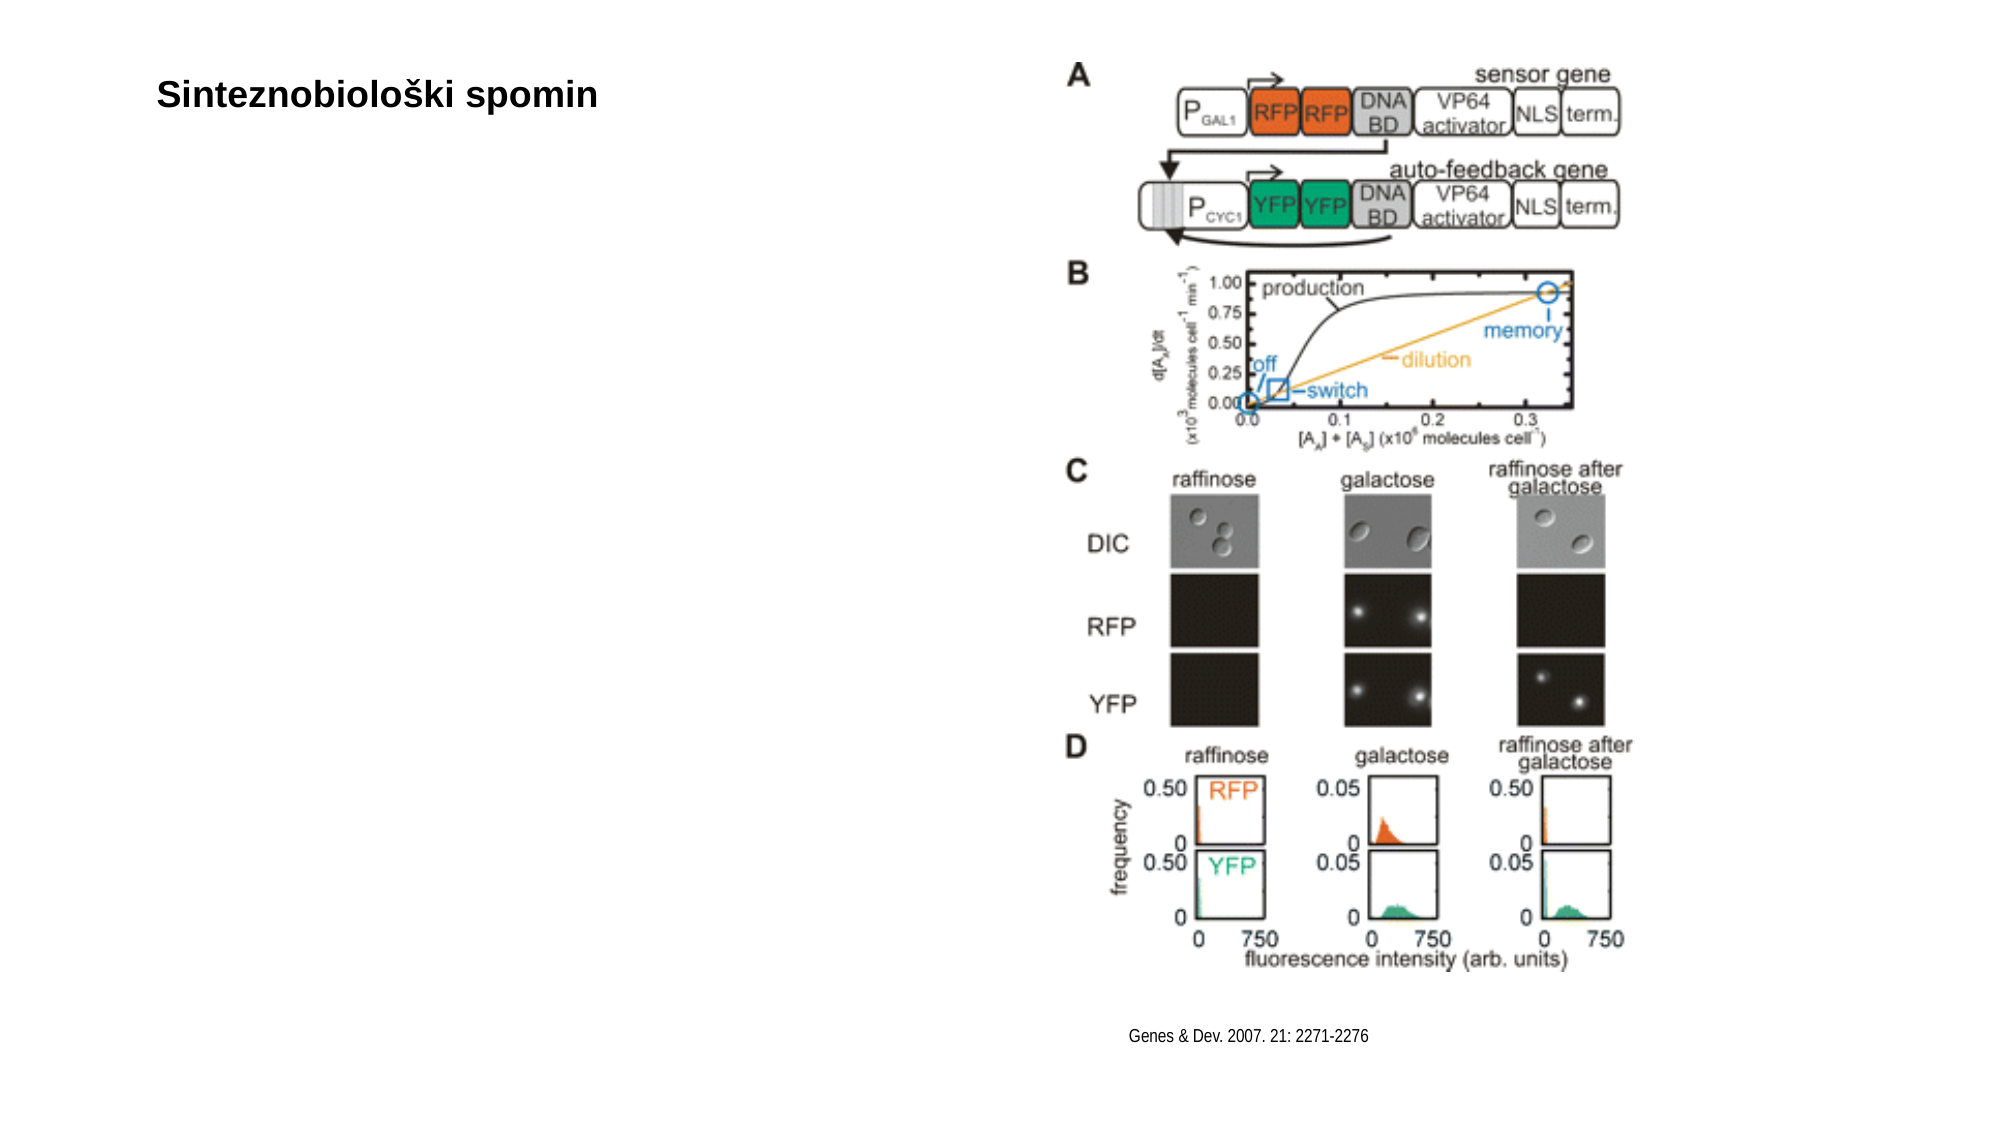

Sinteznobiološki spomin
Genes & Dev. 2007. 21: 2271-2276